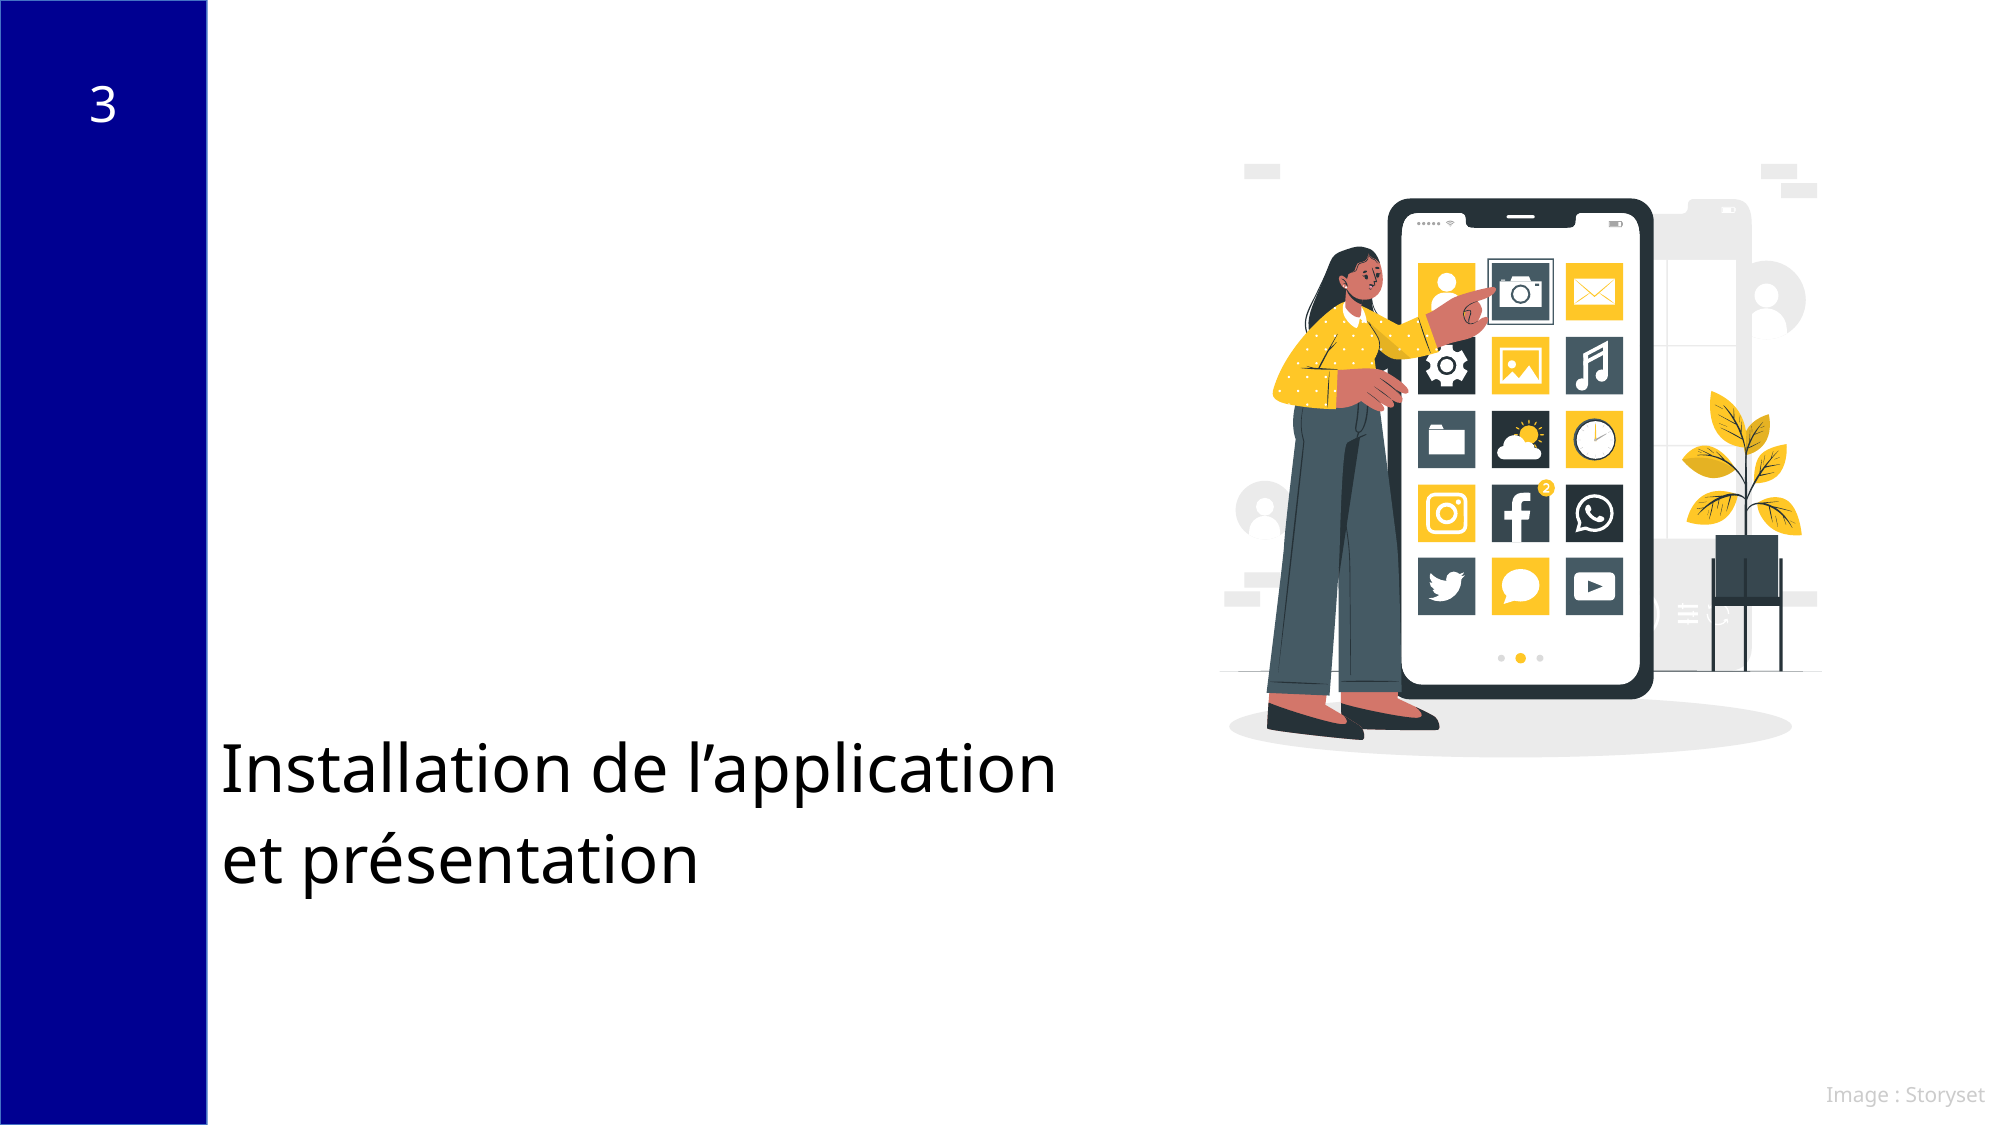

3
Installation de l’application
et présentation
Image : Storyset